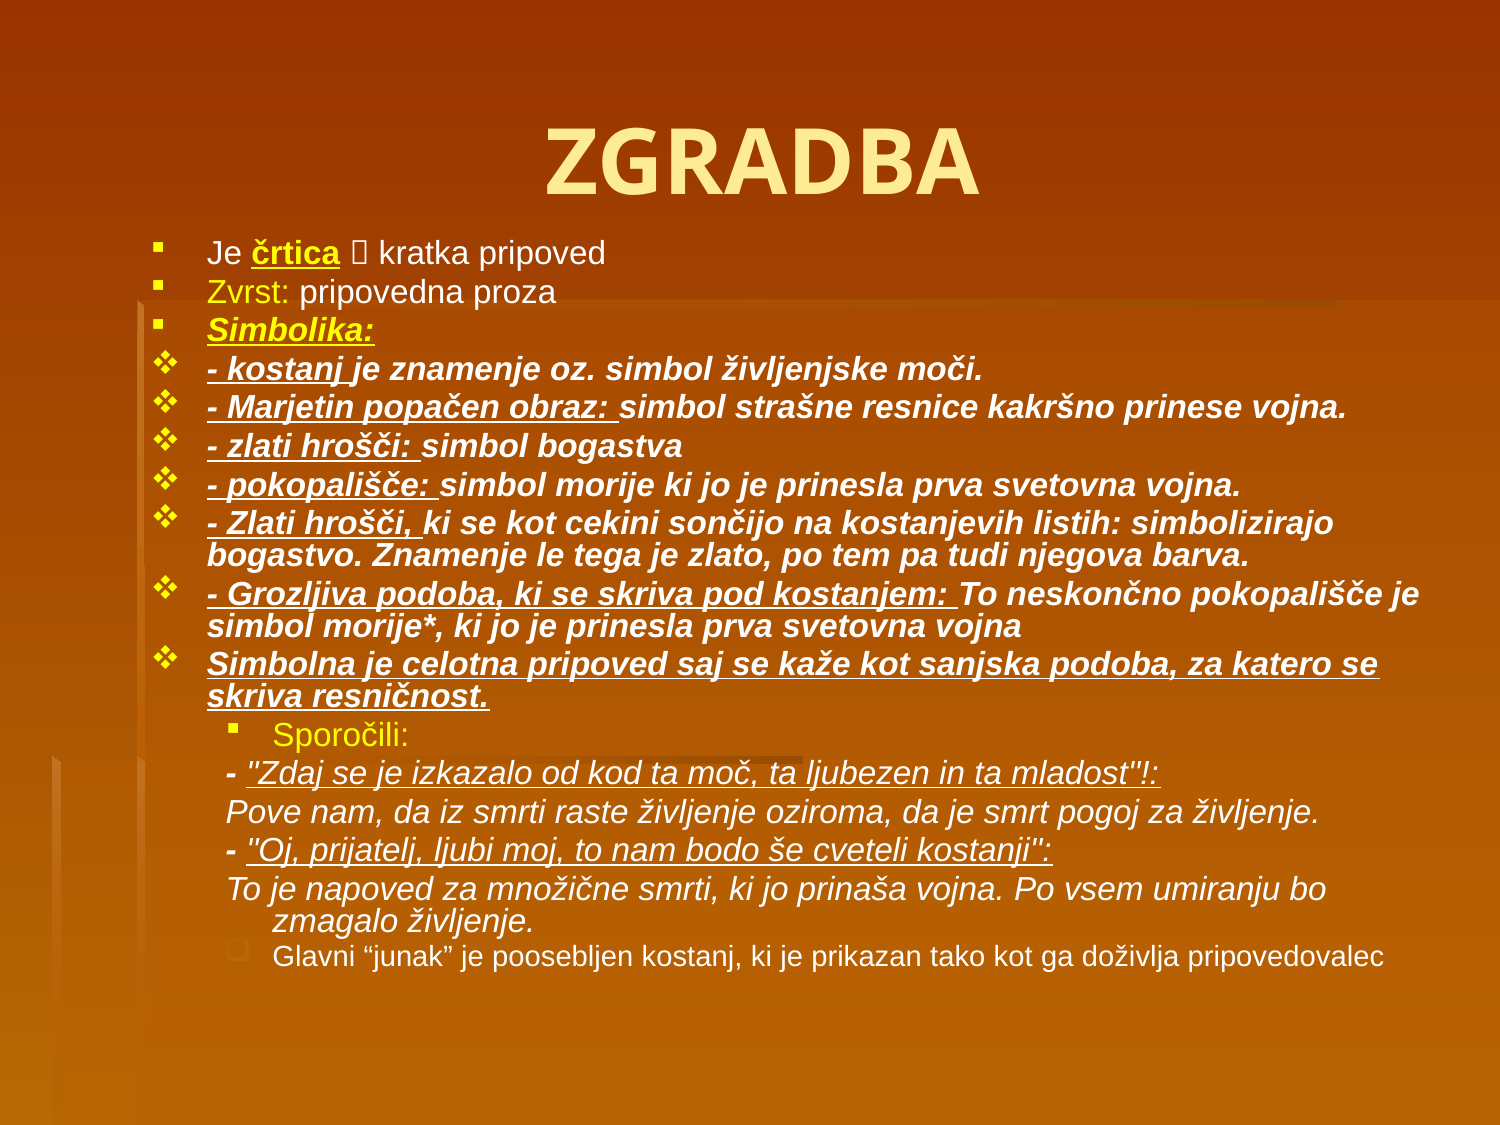

# ZGRADBA
Je črtica  kratka pripoved
Zvrst: pripovedna proza
Simbolika:
- kostanj je znamenje oz. simbol življenjske moči.
- Marjetin popačen obraz: simbol strašne resnice kakršno prinese vojna.
- zlati hrošči: simbol bogastva
- pokopališče: simbol morije ki jo je prinesla prva svetovna vojna.
- Zlati hrošči, ki se kot cekini sončijo na kostanjevih listih: simbolizirajo bogastvo. Znamenje le tega je zlato, po tem pa tudi njegova barva.
- Grozljiva podoba, ki se skriva pod kostanjem: To neskončno pokopališče je simbol morije*, ki jo je prinesla prva svetovna vojna
Simbolna je celotna pripoved saj se kaže kot sanjska podoba, za katero se skriva resničnost.
Sporočili:
- ''Zdaj se je izkazalo od kod ta moč, ta ljubezen in ta mladost''!:
Pove nam, da iz smrti raste življenje oziroma, da je smrt pogoj za življenje.
- ''Oj, prijatelj, ljubi moj, to nam bodo še cveteli kostanji'':
To je napoved za množične smrti, ki jo prinaša vojna. Po vsem umiranju bo zmagalo življenje.
Glavni “junak” je poosebljen kostanj, ki je prikazan tako kot ga doživlja pripovedovalec